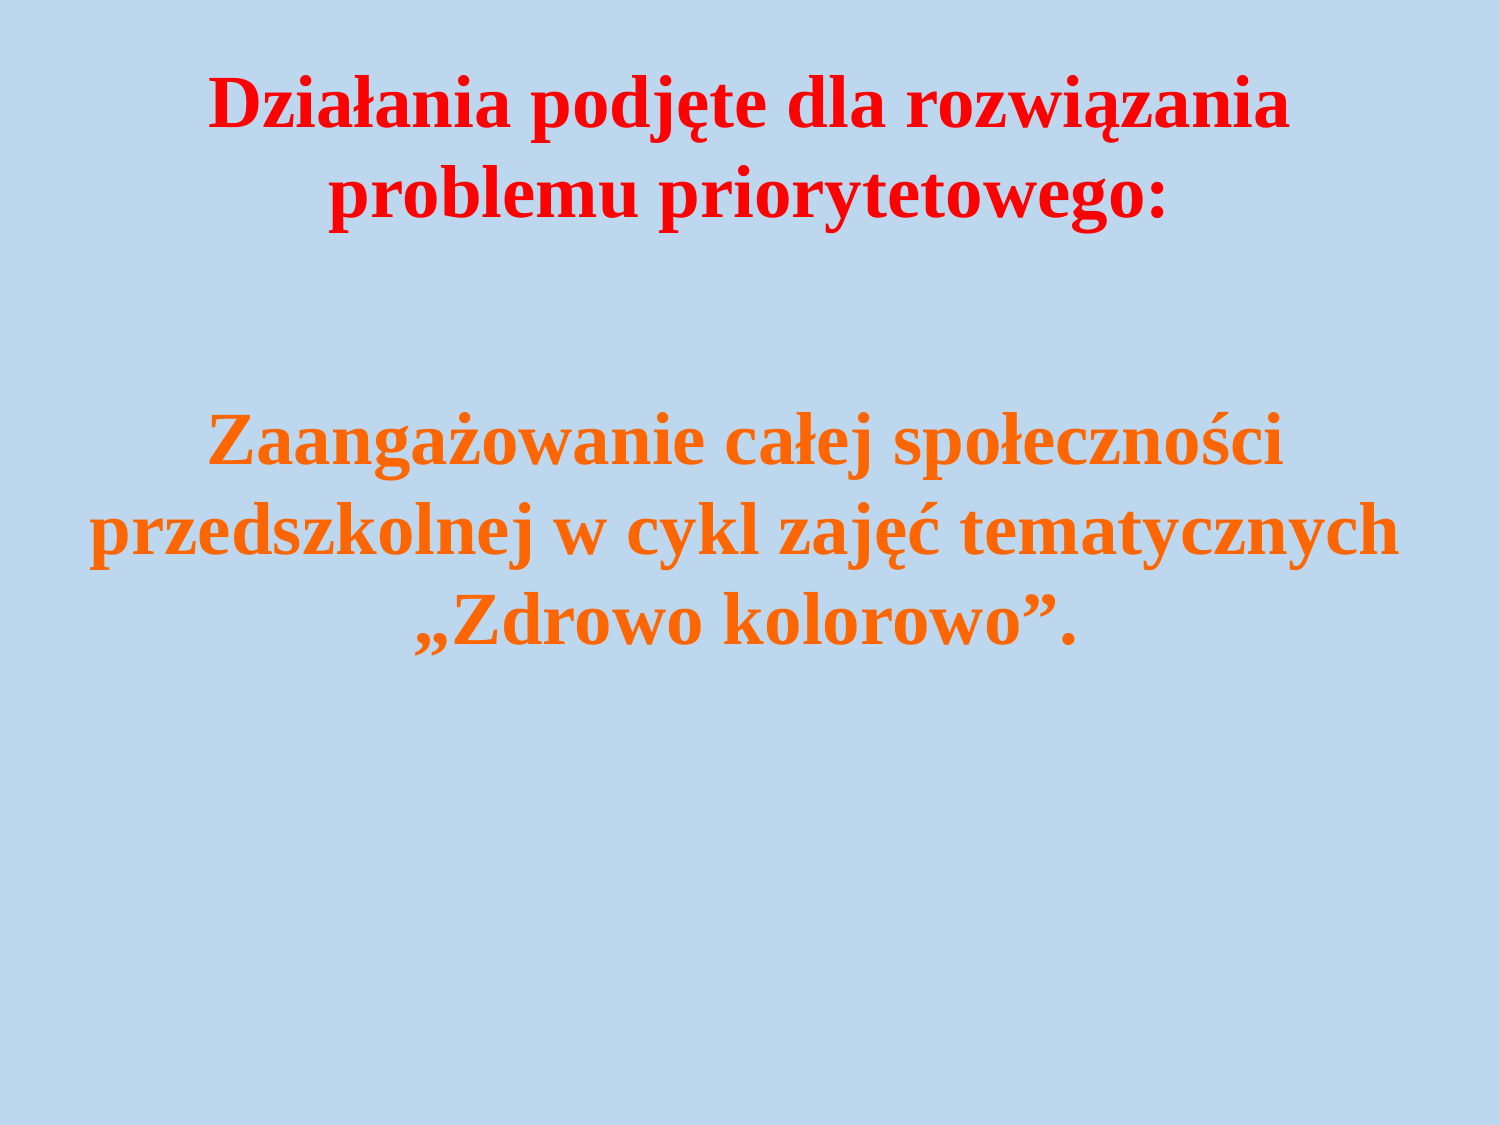

# Działania podjęte dla rozwiązania problemu priorytetowego:
Zaangażowanie całej społeczności przedszkolnej w cykl zajęć tematycznych „Zdrowo kolorowo”.